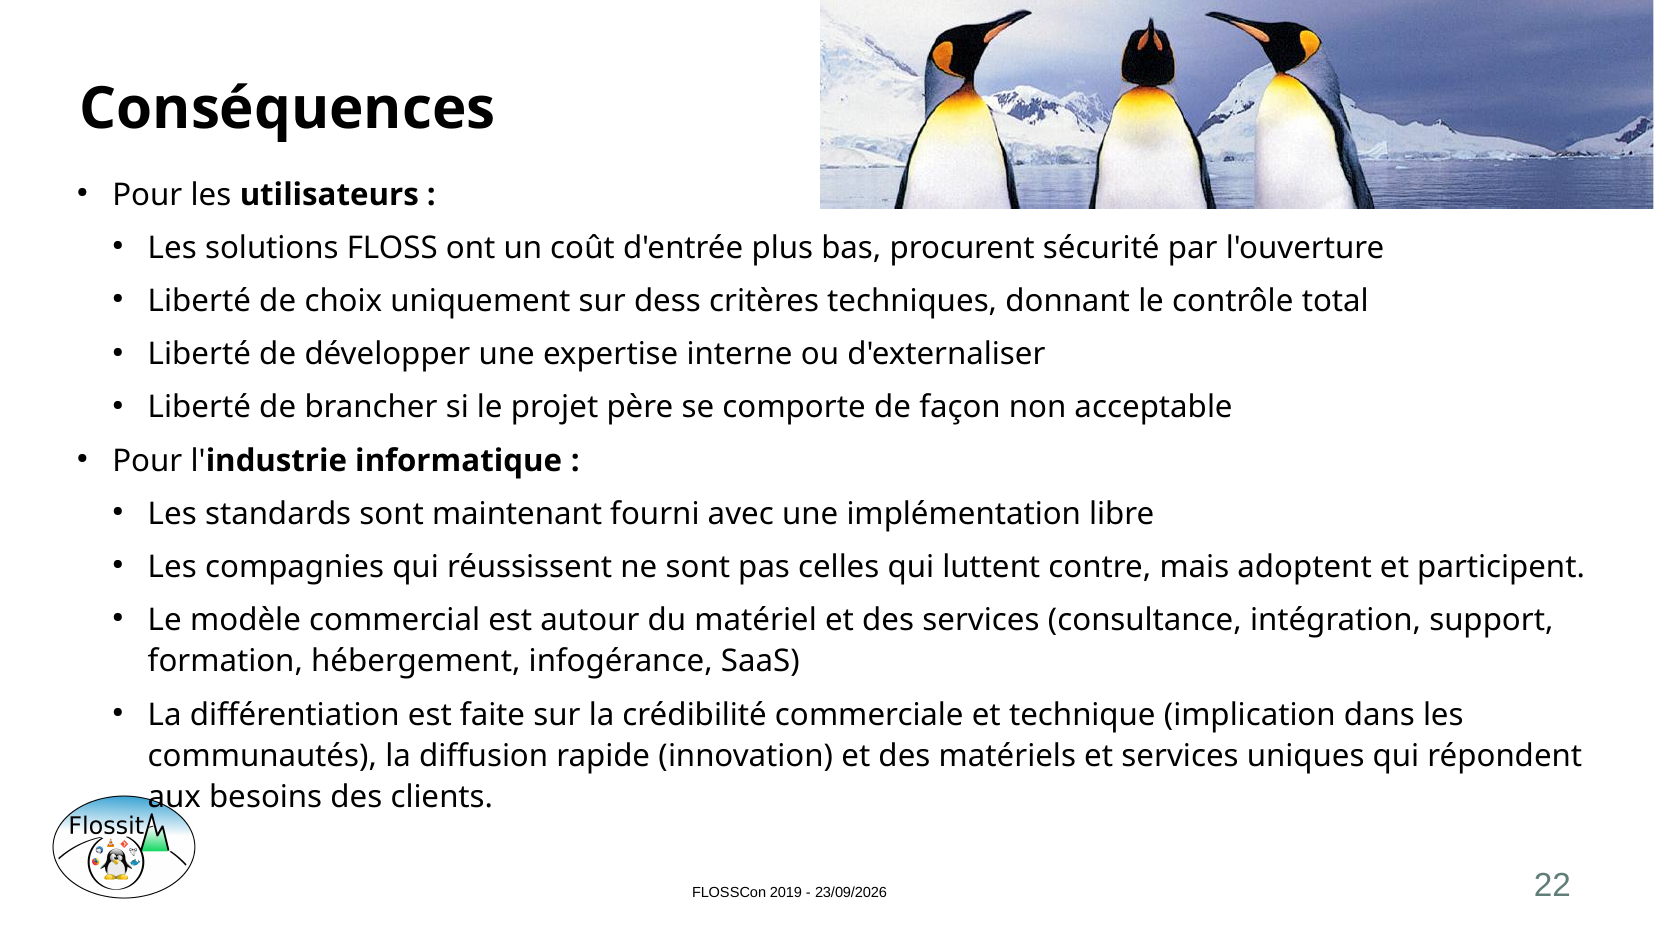

Conséquences
Pour les utilisateurs :
Les solutions FLOSS ont un coût d'entrée plus bas, procurent sécurité par l'ouverture
Liberté de choix uniquement sur dess critères techniques, donnant le contrôle total
Liberté de développer une expertise interne ou d'externaliser
Liberté de brancher si le projet père se comporte de façon non acceptable
Pour l'industrie informatique :
Les standards sont maintenant fourni avec une implémentation libre
Les compagnies qui réussissent ne sont pas celles qui luttent contre, mais adoptent et participent.
Le modèle commercial est autour du matériel et des services (consultance, intégration, support, formation, hébergement, infogérance, SaaS)
La différentiation est faite sur la crédibilité commerciale et technique (implication dans les communautés), la diffusion rapide (innovation) et des matériels et services uniques qui répondent aux besoins des clients.
22